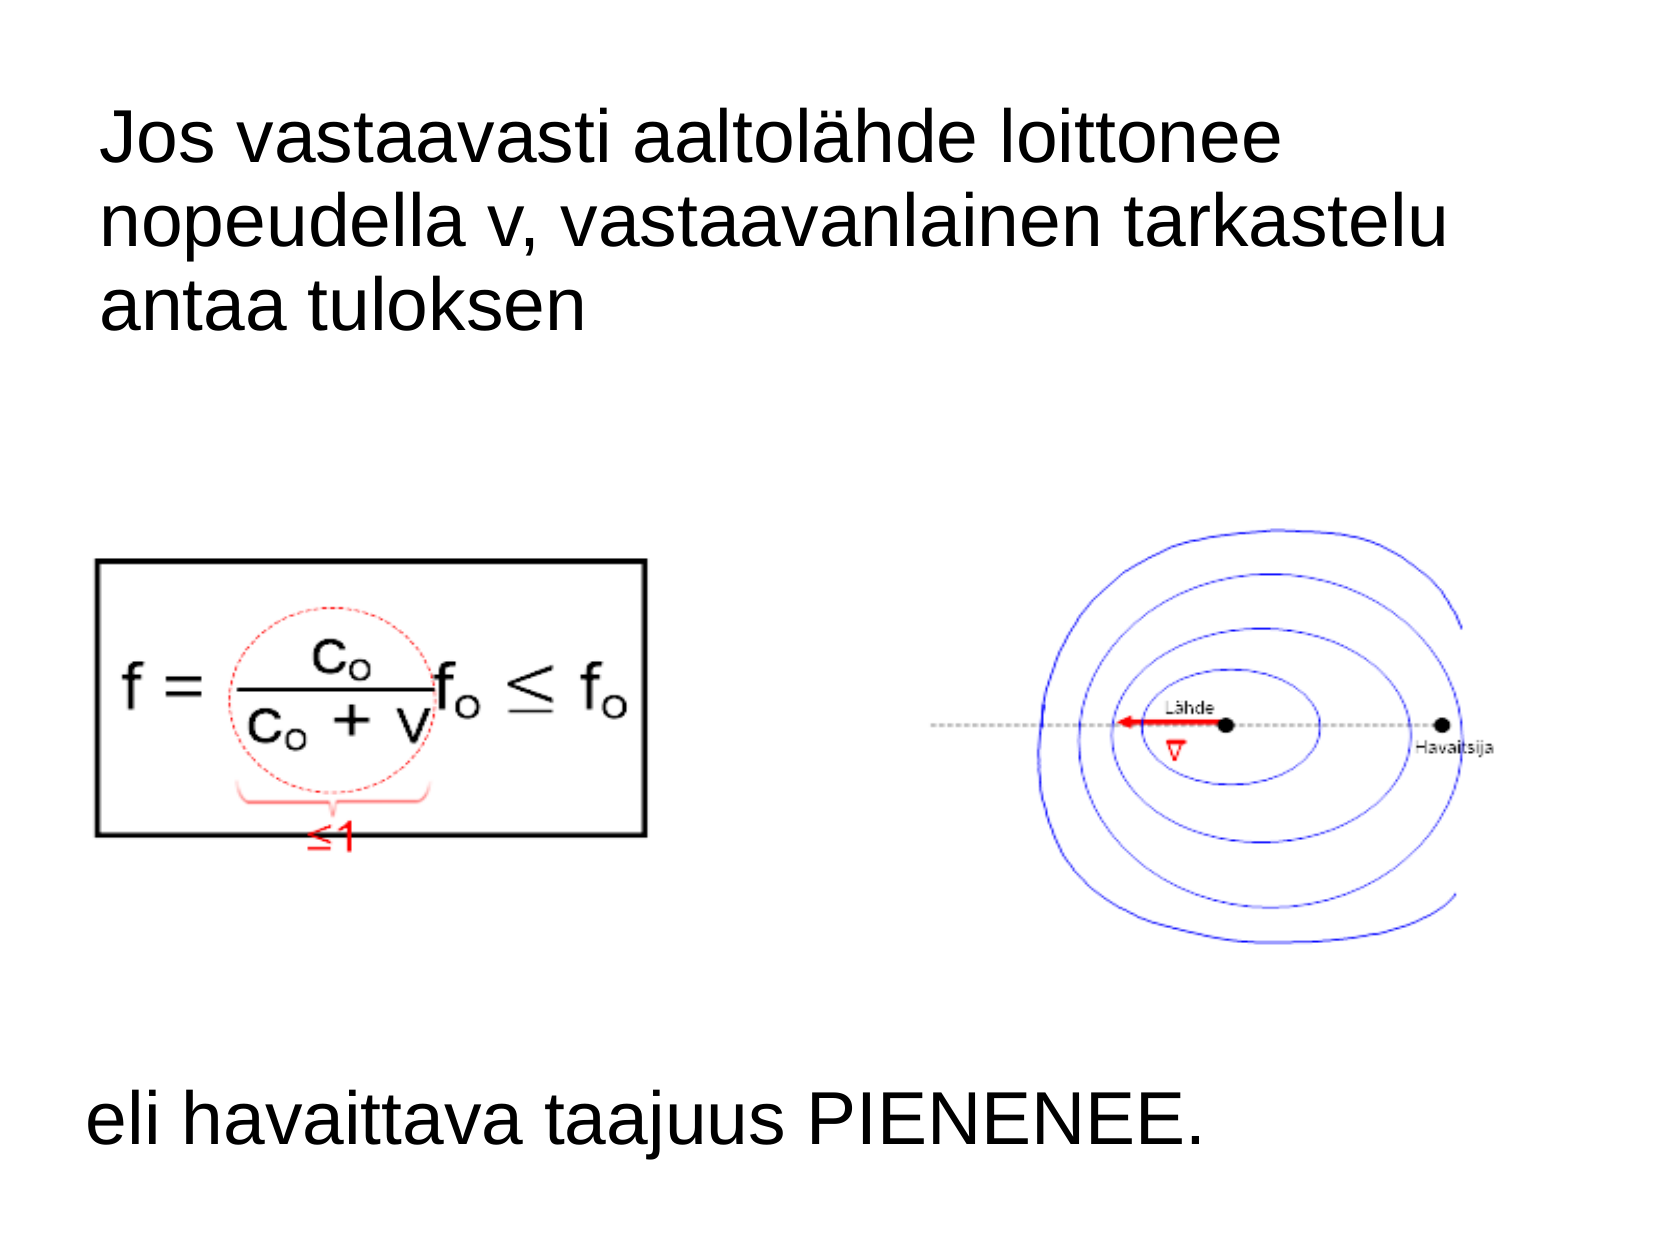

Jos vastaavasti aaltolähde loittonee nopeudella v, vastaavanlainen tarkastelu antaa tuloksen
eli havaittava taajuus PIENENEE.